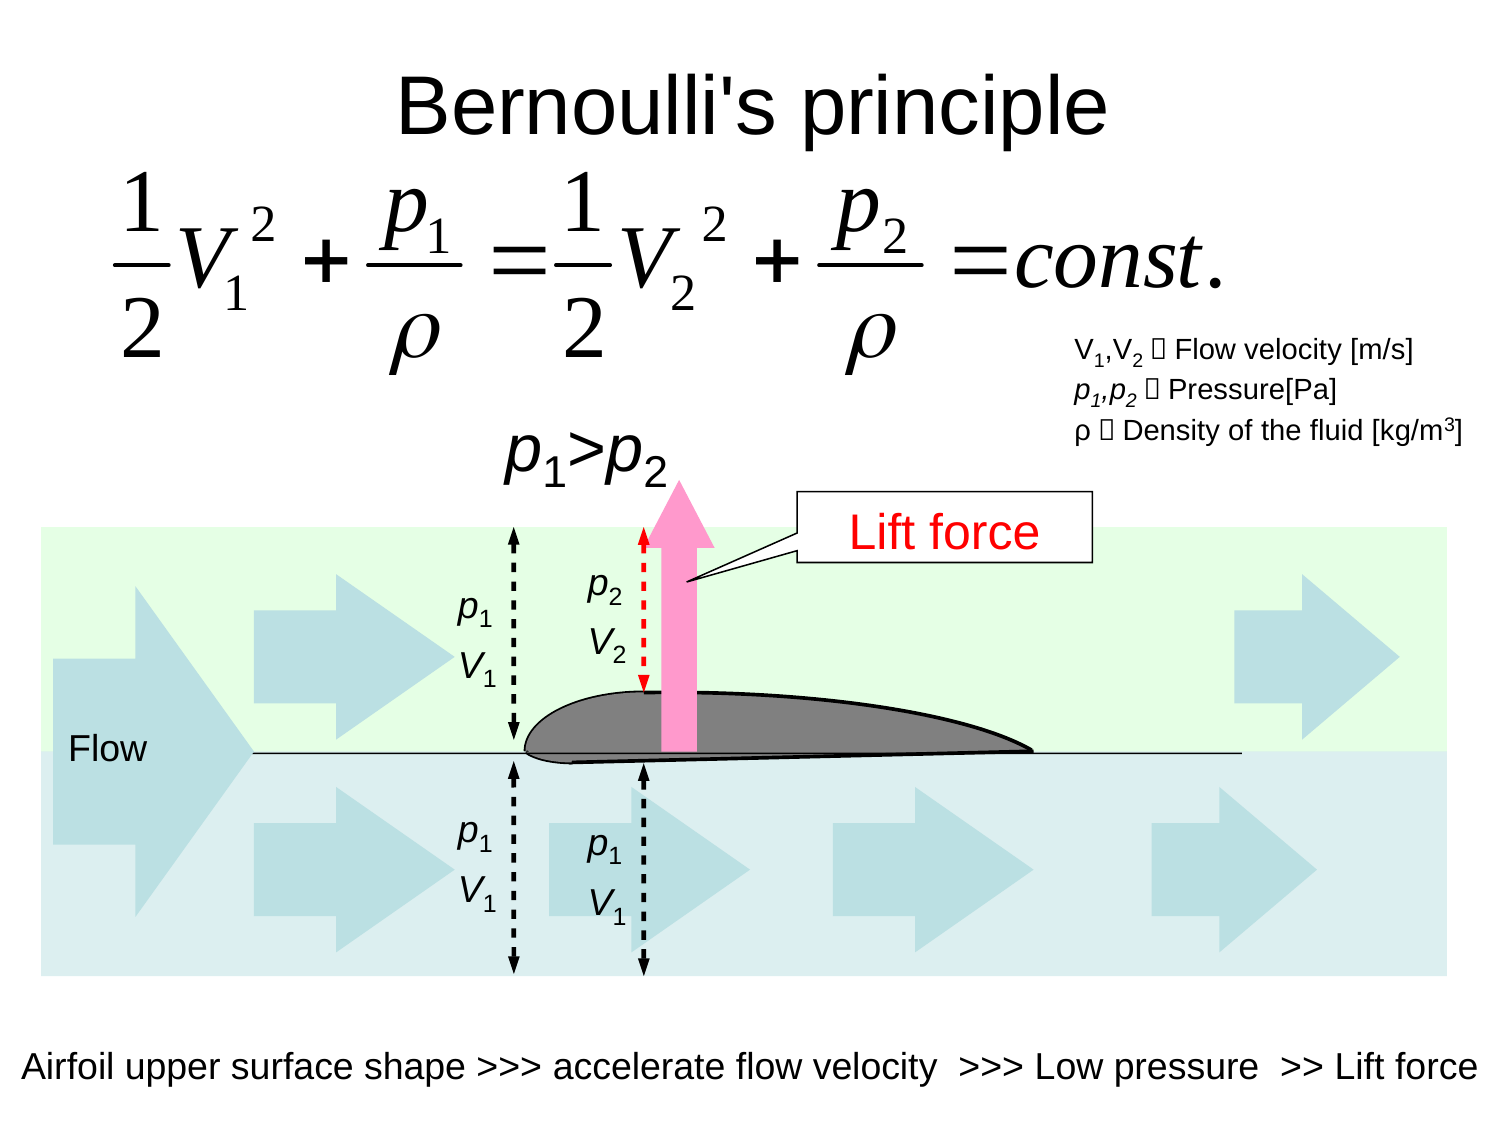

Bernoulli's principle
V1,V2：Flow velocity [m/s]
p1,p2：Pressure[Pa]
ρ：Density of the fluid [kg/m3]
p1>p2
Lift force
p2
p1
V2
V1
Flow
p1
p1
V1
V1
Airfoil upper surface shape >>> accelerate flow velocity >>> Low pressure >> Lift force
V1